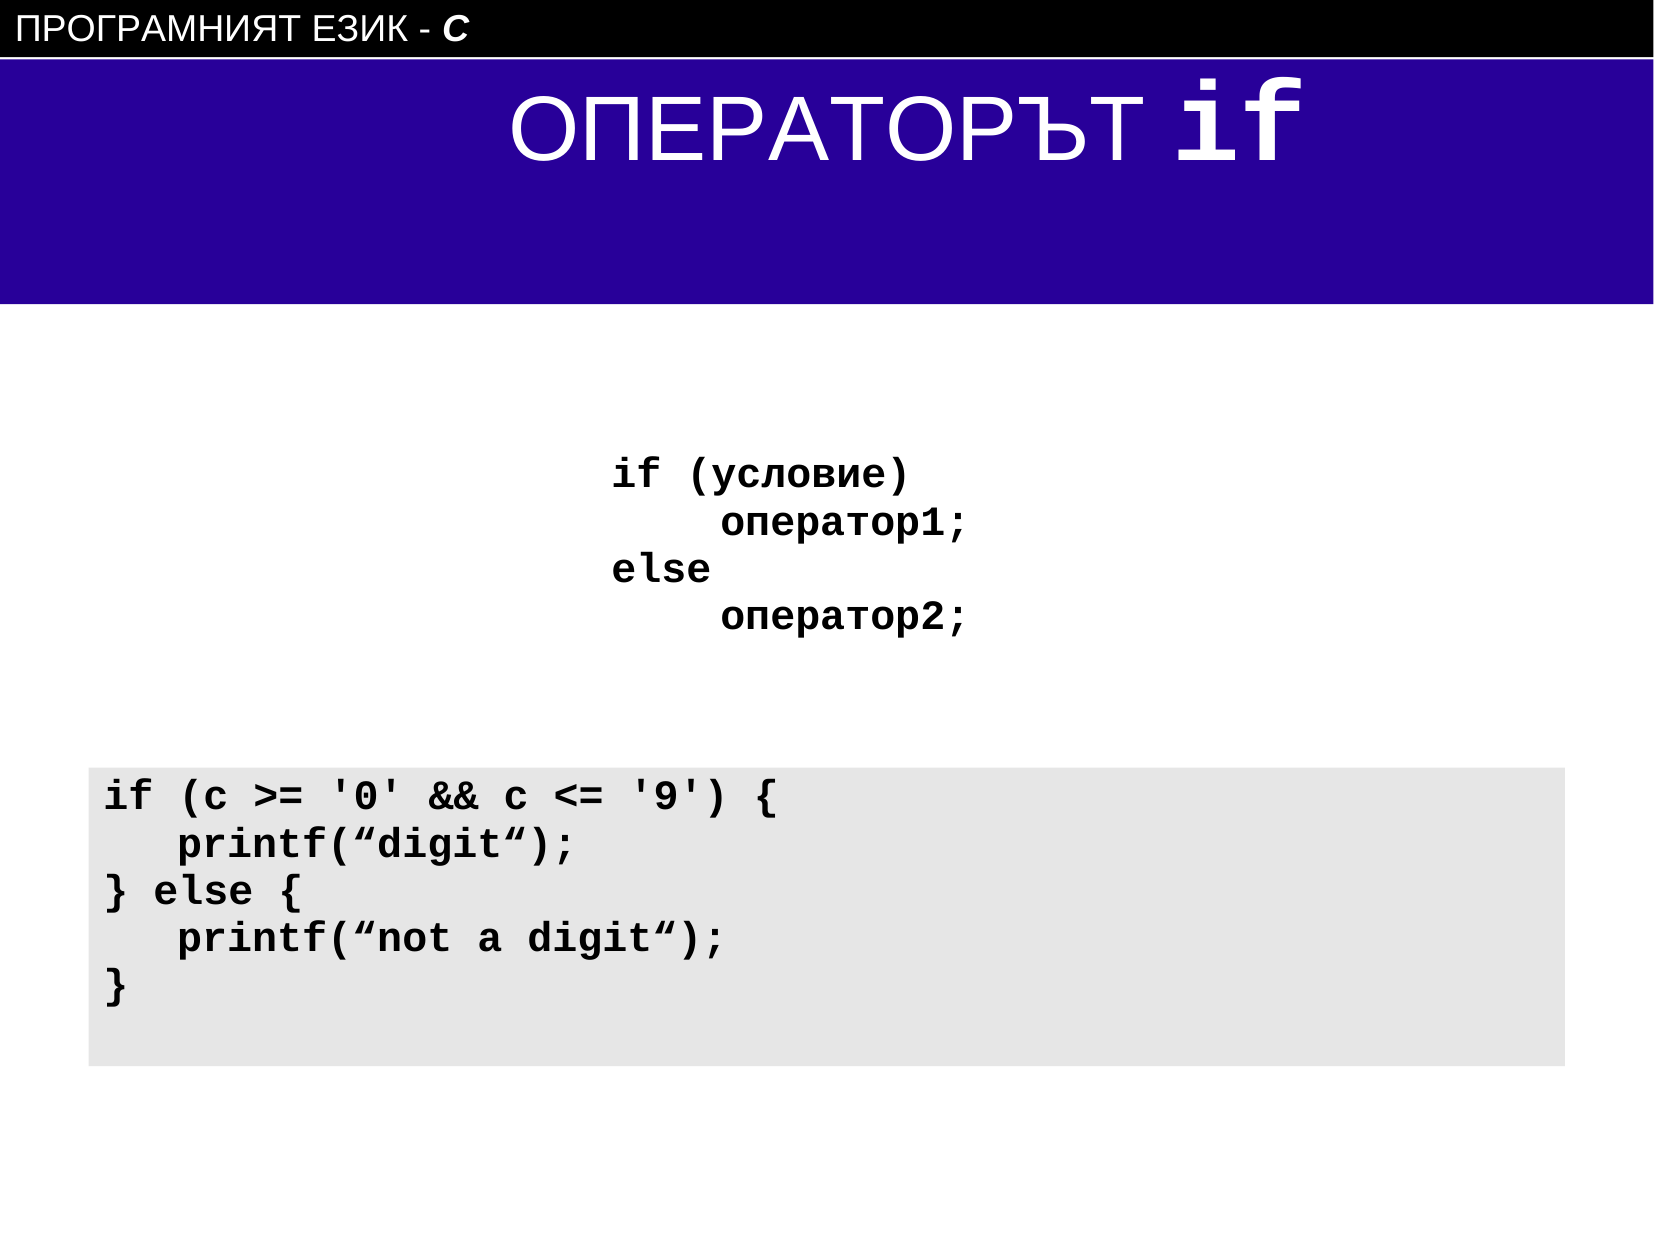

ПРОГРАМНИЯT ЕЗИК - С
						 ОПЕРАТОРЪТ if
if (условие)
	оператор1;
else
	оператор2;
if (c >= '0' && c <= '9') {
	printf(“digit“);
} else {
	printf(“not a digit“);
}